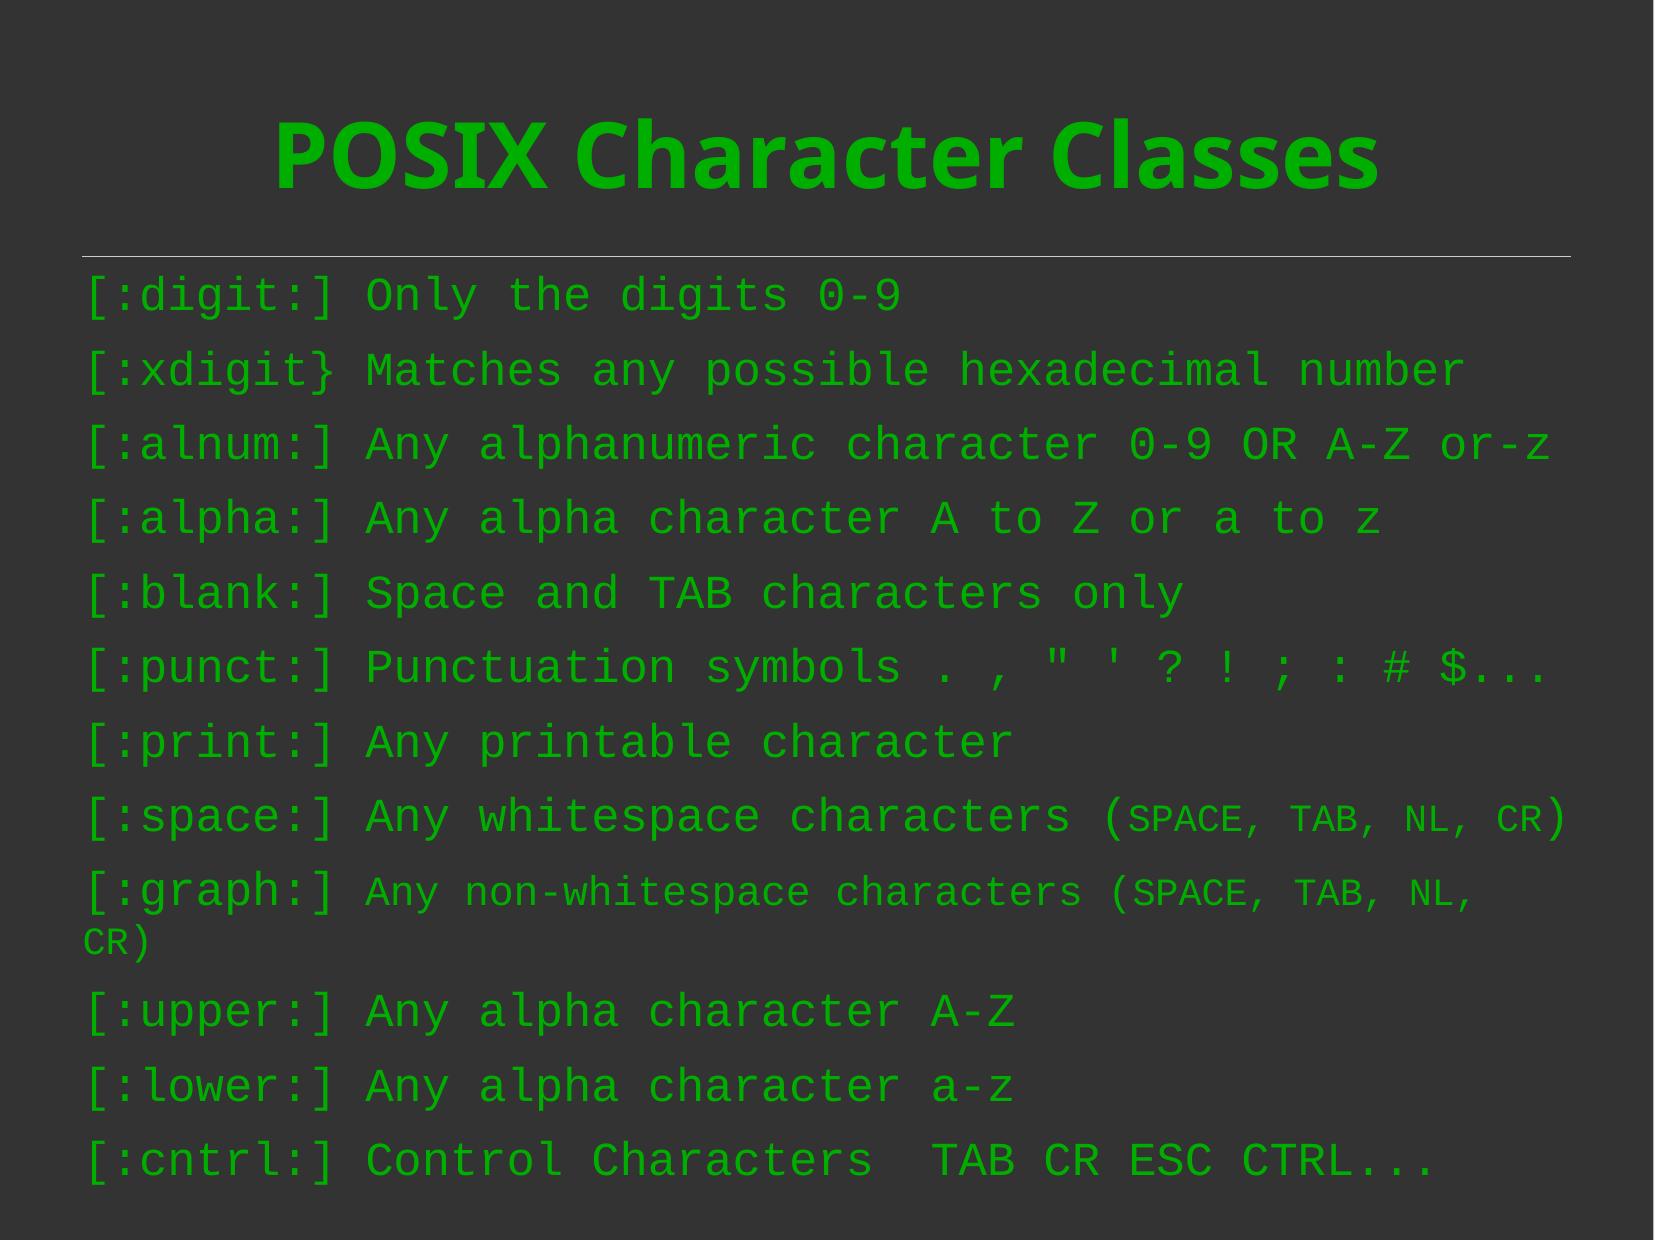

# POSIX Character Classes
[:digit:] Only the digits 0-9
[:xdigit} Matches any possible hexadecimal number
[:alnum:] Any alphanumeric character 0-9 OR A-Z or-z
[:alpha:] Any alpha character A to Z or a to z
[:blank:] Space and TAB characters only
[:punct:] Punctuation symbols . , " ' ? ! ; : # $...
[:print:] Any printable character
[:space:] Any whitespace characters (SPACE, TAB, NL, CR)
[:graph:] Any non-whitespace characters (SPACE, TAB, NL, CR)
[:upper:] Any alpha character A-Z
[:lower:] Any alpha character a-z
[:cntrl:] Control Characters TAB CR ESC CTRL...